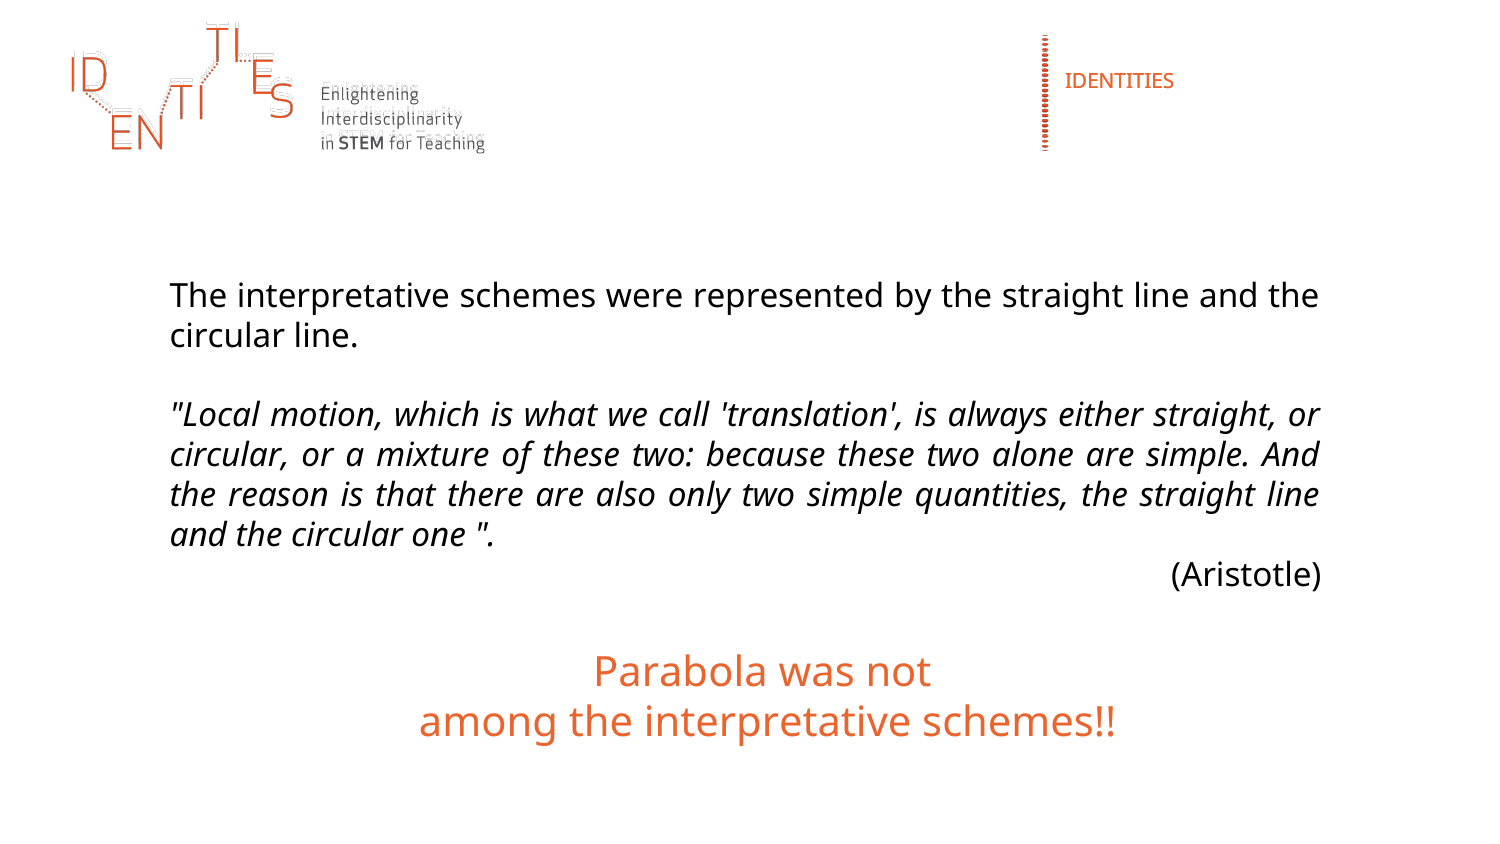

IDENTITIES
IDENTITIES
The interpretative schemes were represented by the straight line and the circular line.
"Local motion, which is what we call 'translation', is always either straight, or circular, or a mixture of these two: because these two alone are simple. And the reason is that there are also only two simple quantities, the straight line and the circular one ".
(Aristotle)
Parabola was not
among the interpretative schemes!!